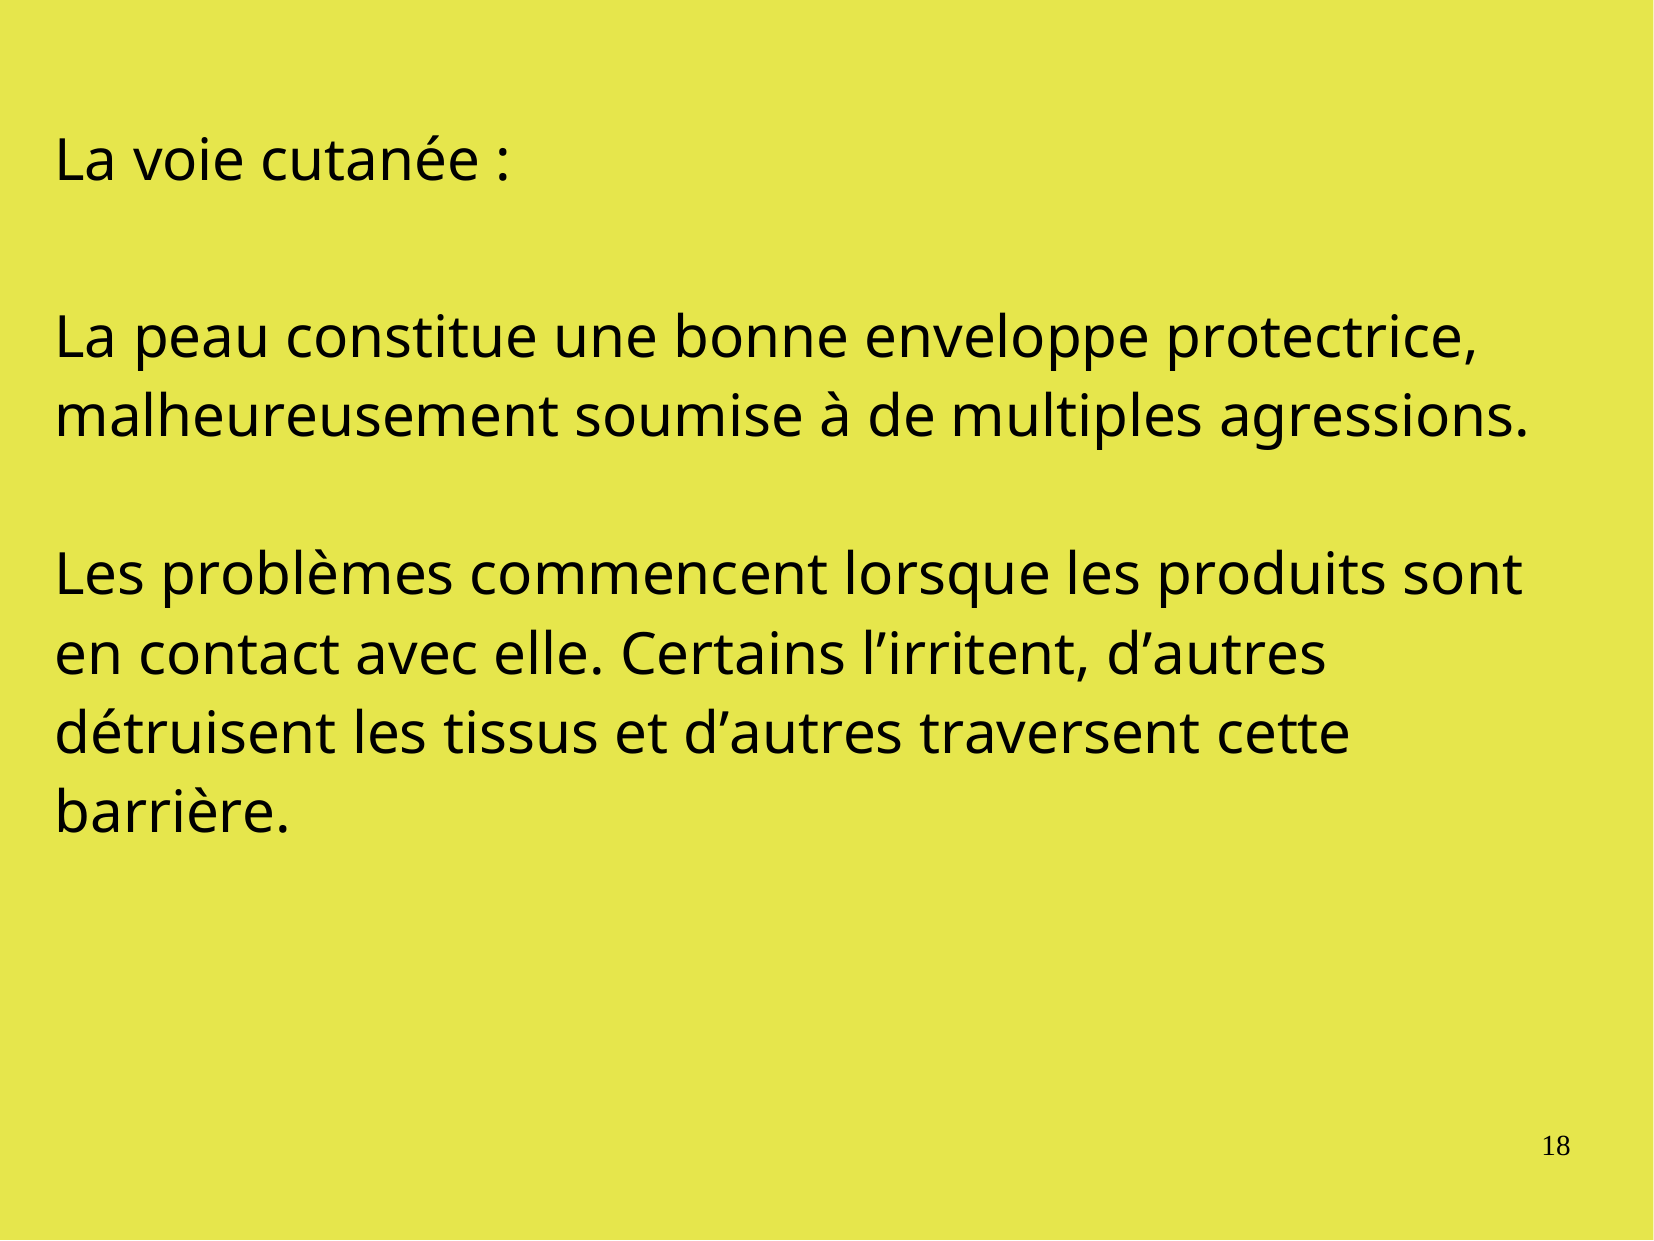

La voie cutanée :
La peau constitue une bonne enveloppe protectrice, malheureusement soumise à de multiples agressions.
Les problèmes commencent lorsque les produits sont en contact avec elle. Certains l’irritent, d’autres détruisent les tissus et d’autres traversent cette barrière.
18